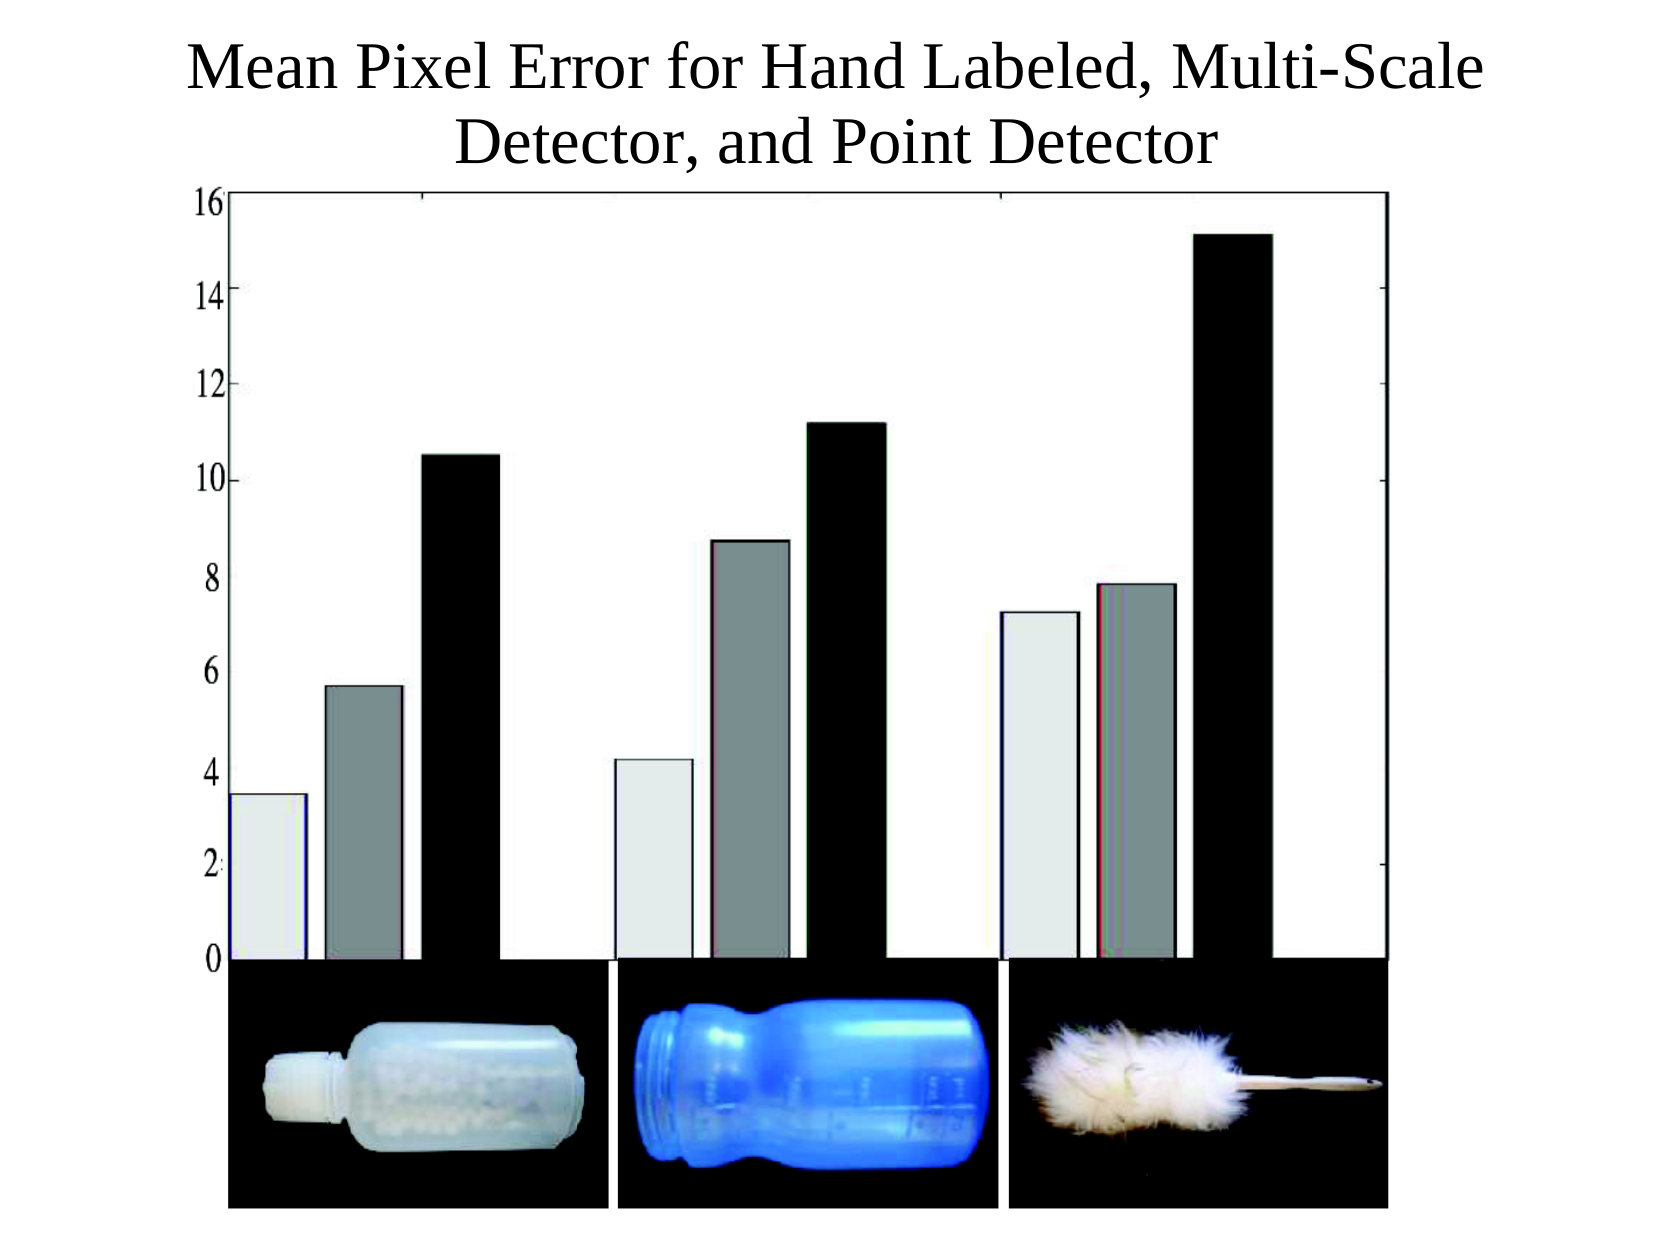

# Mean Pixel Error for Hand Labeled, Multi-Scale Detector, and Point Detector